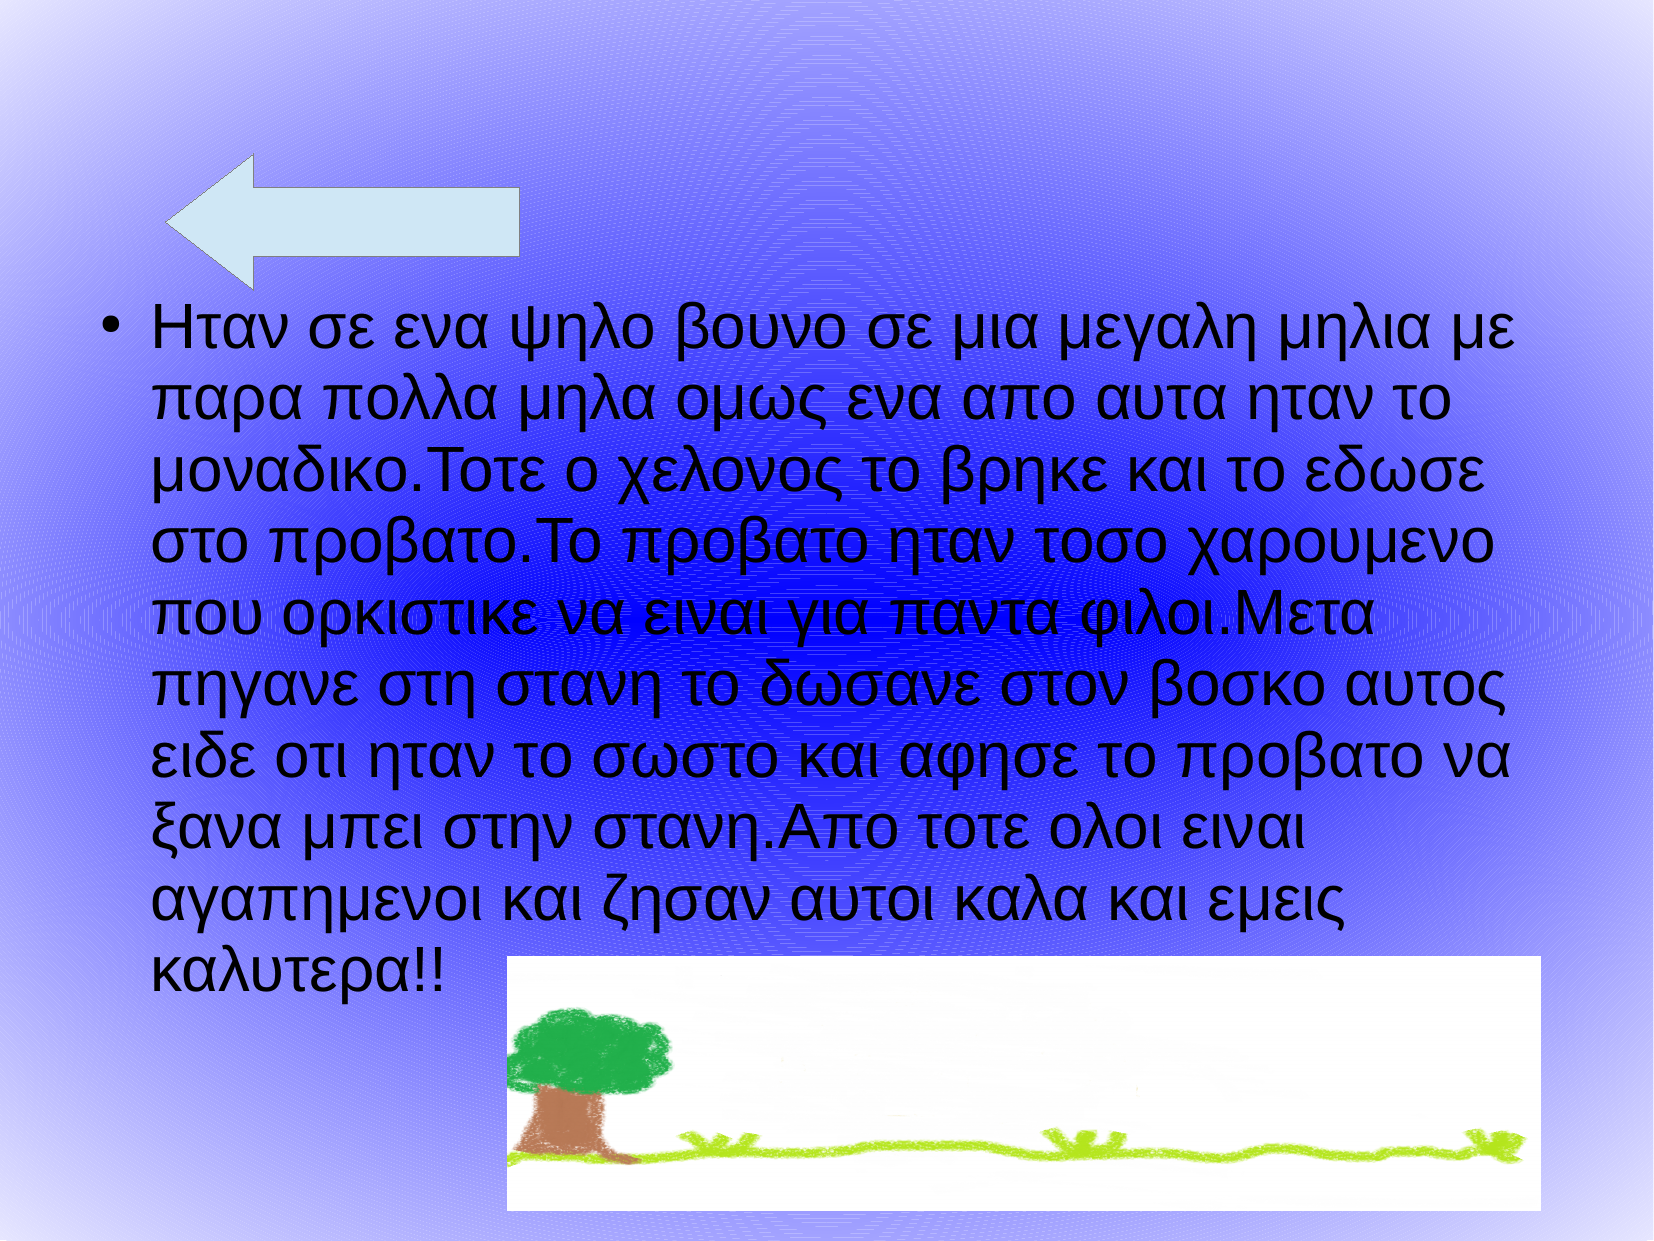

#
Ηταν σε ενα ψηλο βουνο σε μια μεγαλη μηλια με παρα πολλα μηλα ομως ενα απο αυτα ηταν το μοναδικο.Τοτε ο χελονος το βρηκε και το εδωσε στο προβατο.Το προβατο ηταν τοσο χαρουμενο που ορκιστικε να ειναι για παντα φιλοι.Μετα πηγανε στη στανη το δωσανε στον βοσκο αυτος ειδε οτι ηταν το σωστο και αφησε το προβατο να ξανα μπει στην στανη.Απο τοτε ολοι ειναι αγαπημενοι και ζησαν αυτοι καλα και εμεις καλυτερα!!